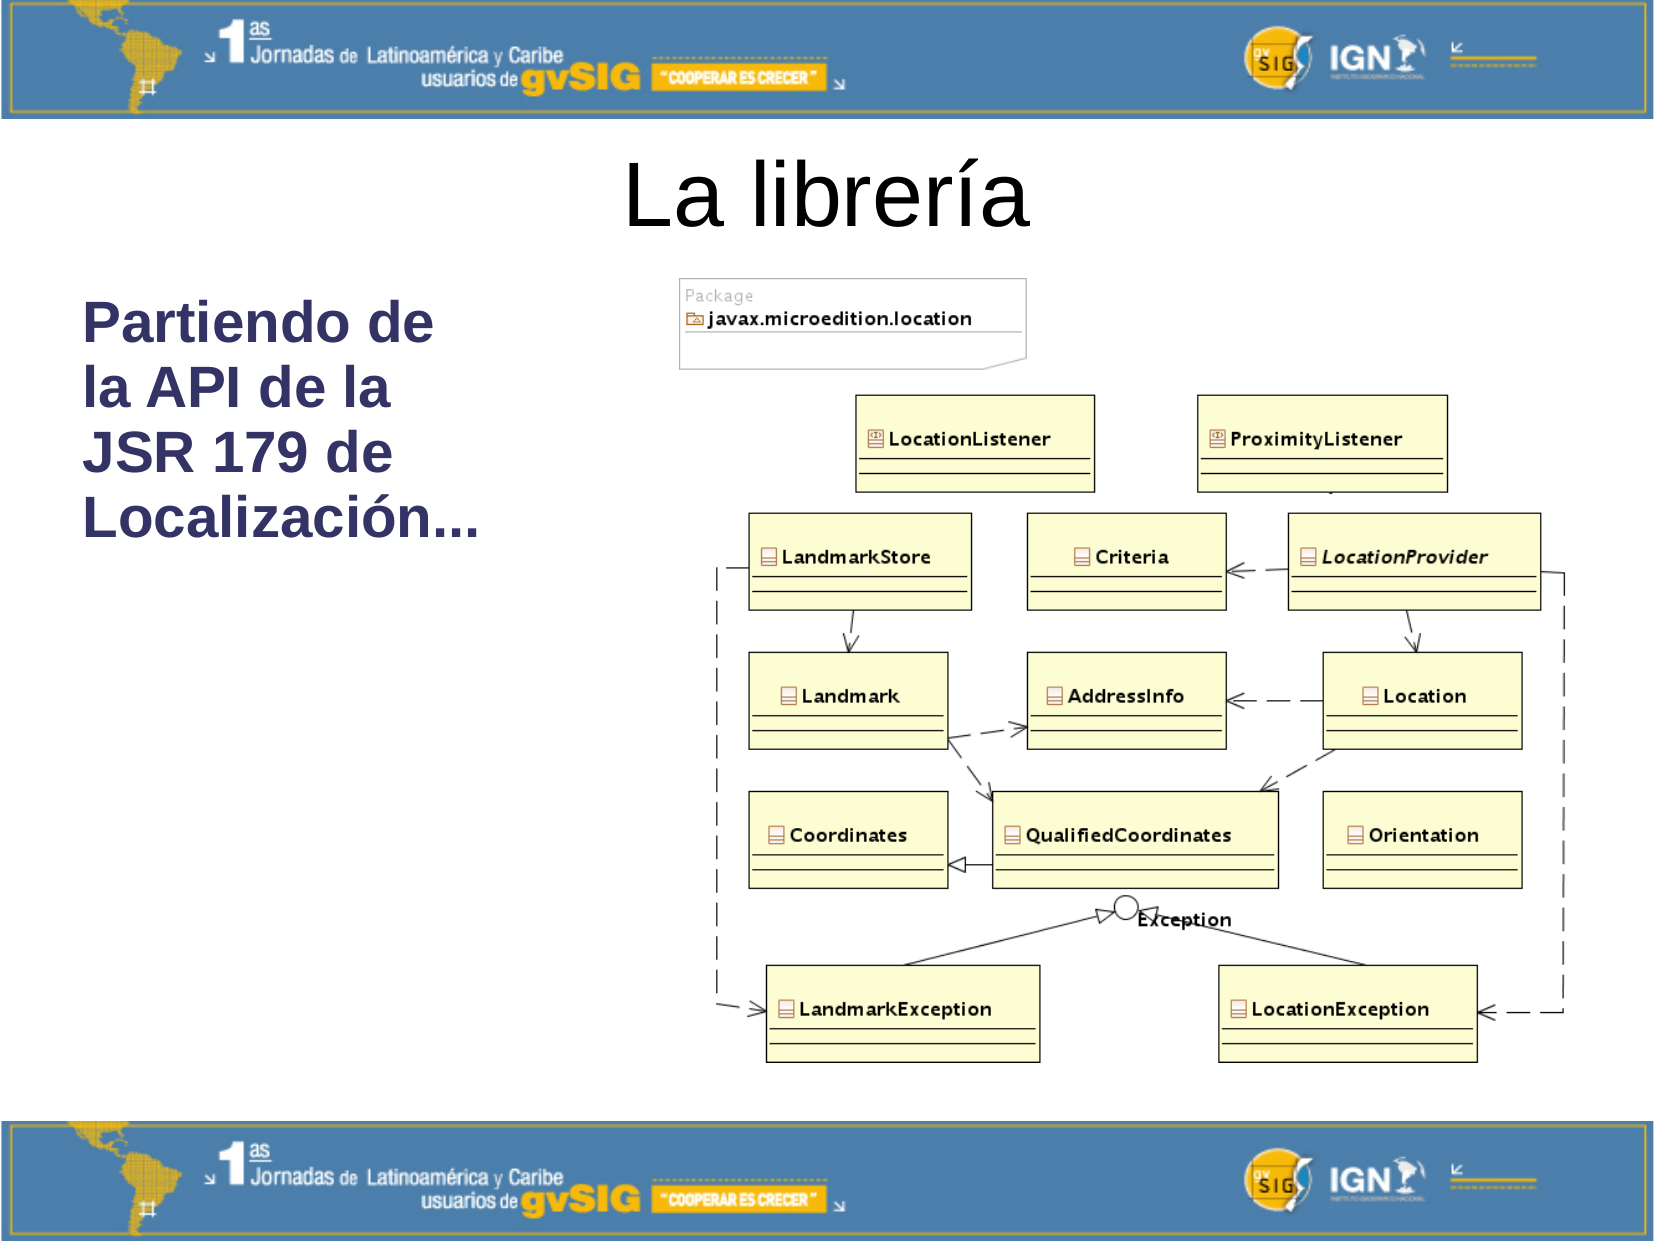

# La librería
Partiendo de
la API de la
JSR 179 de Localización...